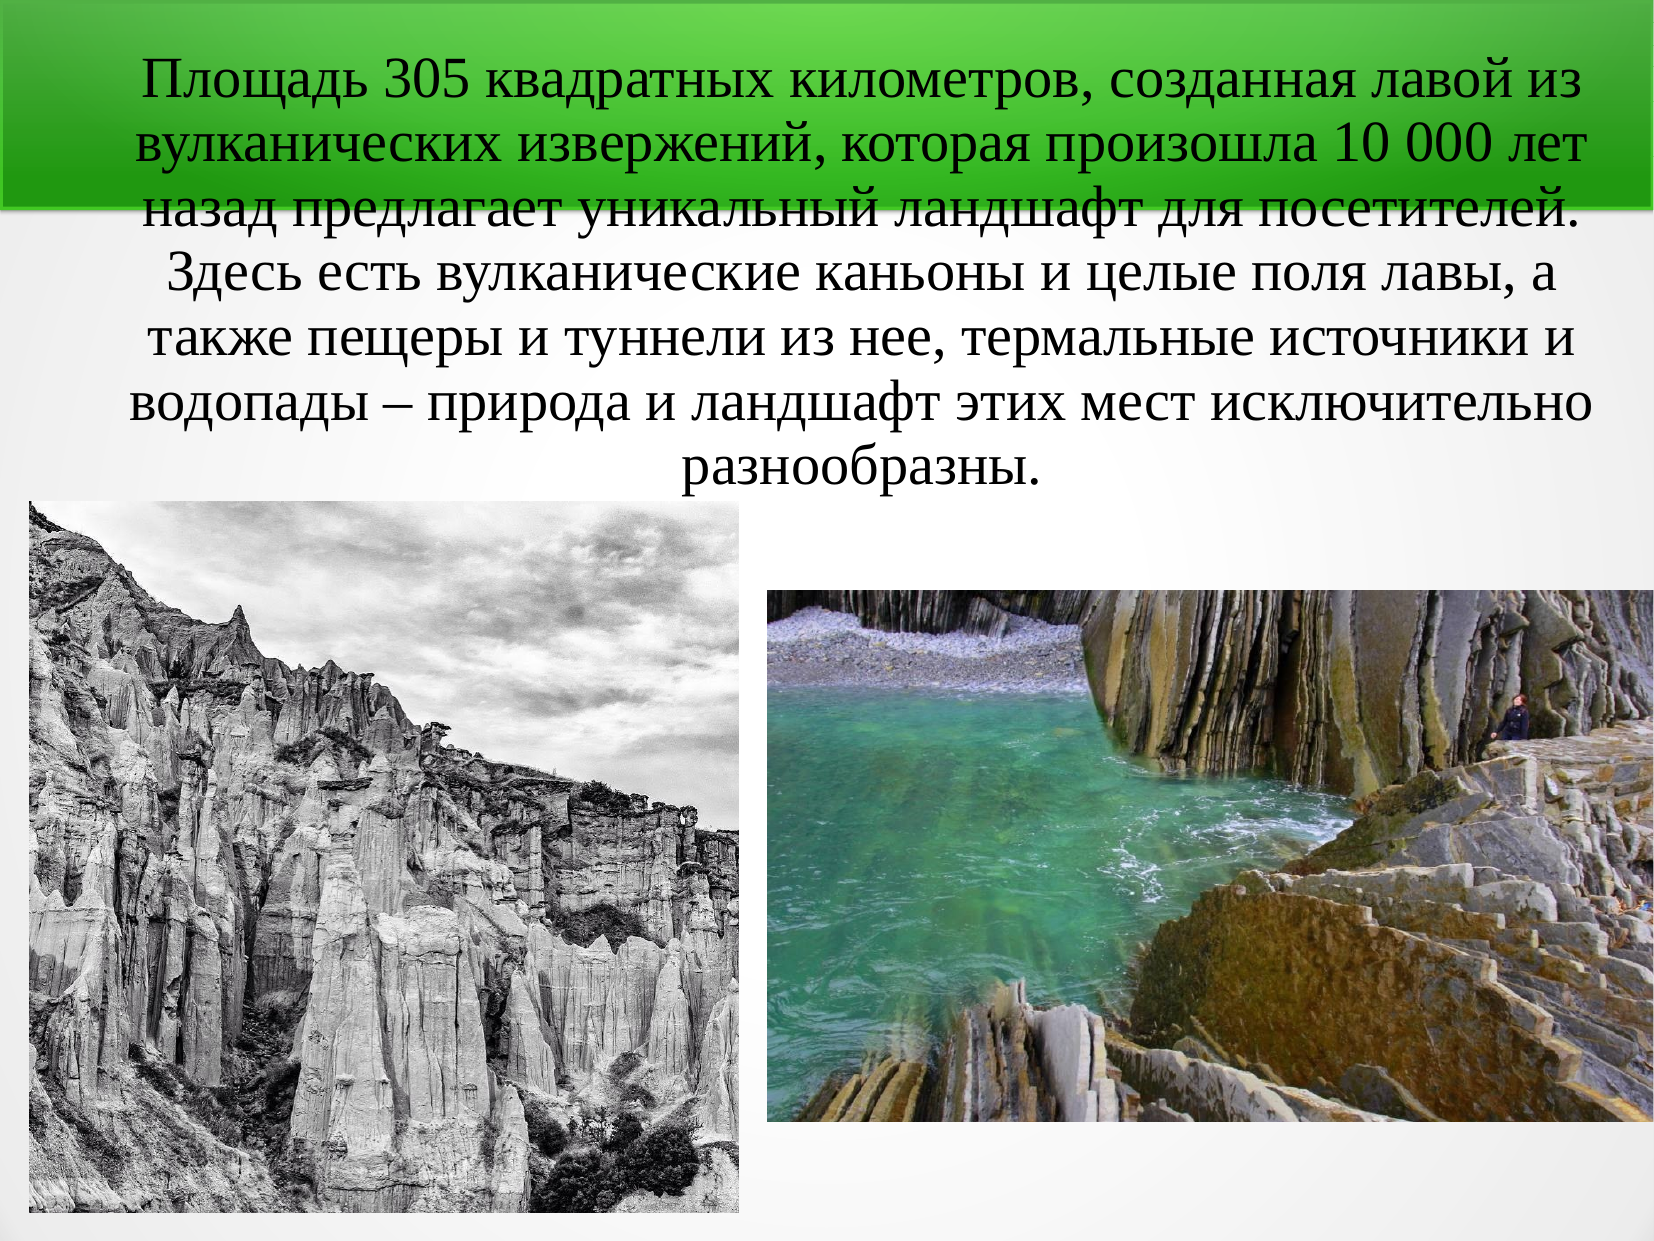

# Площадь 305 квадратных километров, созданная лавой из вулканических извержений, которая произошла 10 000 лет назад предлагает уникальный ландшафт для посетителей. Здесь есть вулканические каньоны и целые поля лавы, а также пещеры и туннели из нее, термальные источники и водопады – природа и ландшафт этих мест исключительно разнообразны.